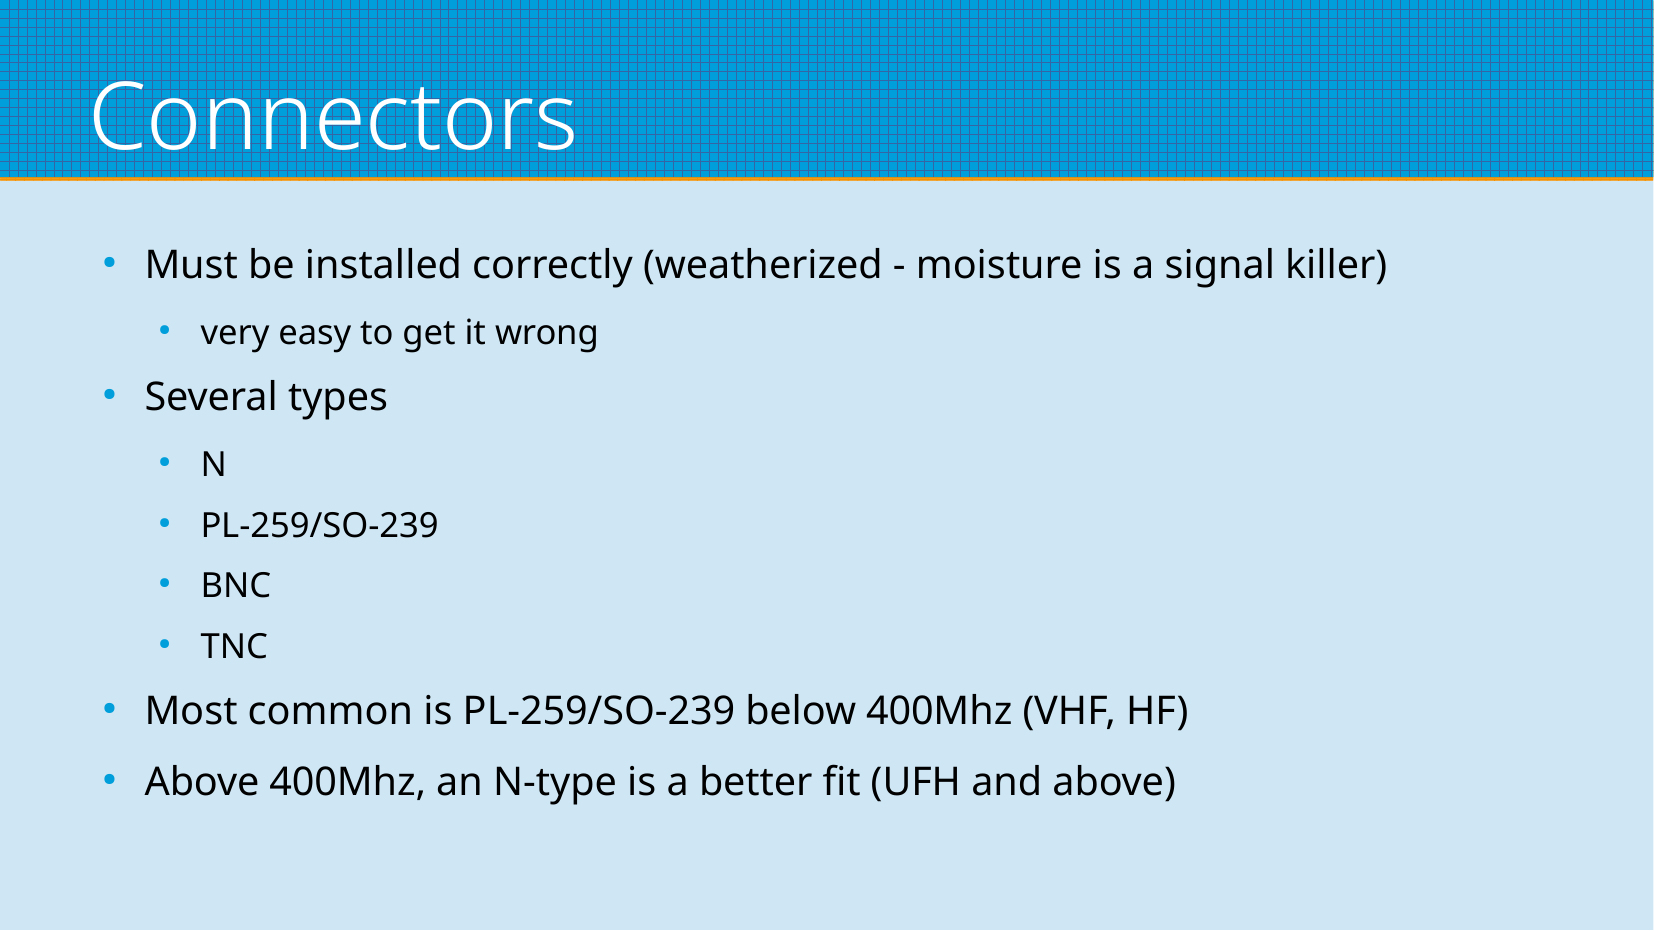

# Connectors
Must be installed correctly (weatherized - moisture is a signal killer)
very easy to get it wrong
Several types
N
PL-259/SO-239
BNC
TNC
Most common is PL-259/SO-239 below 400Mhz (VHF, HF)
Above 400Mhz, an N-type is a better fit (UFH and above)